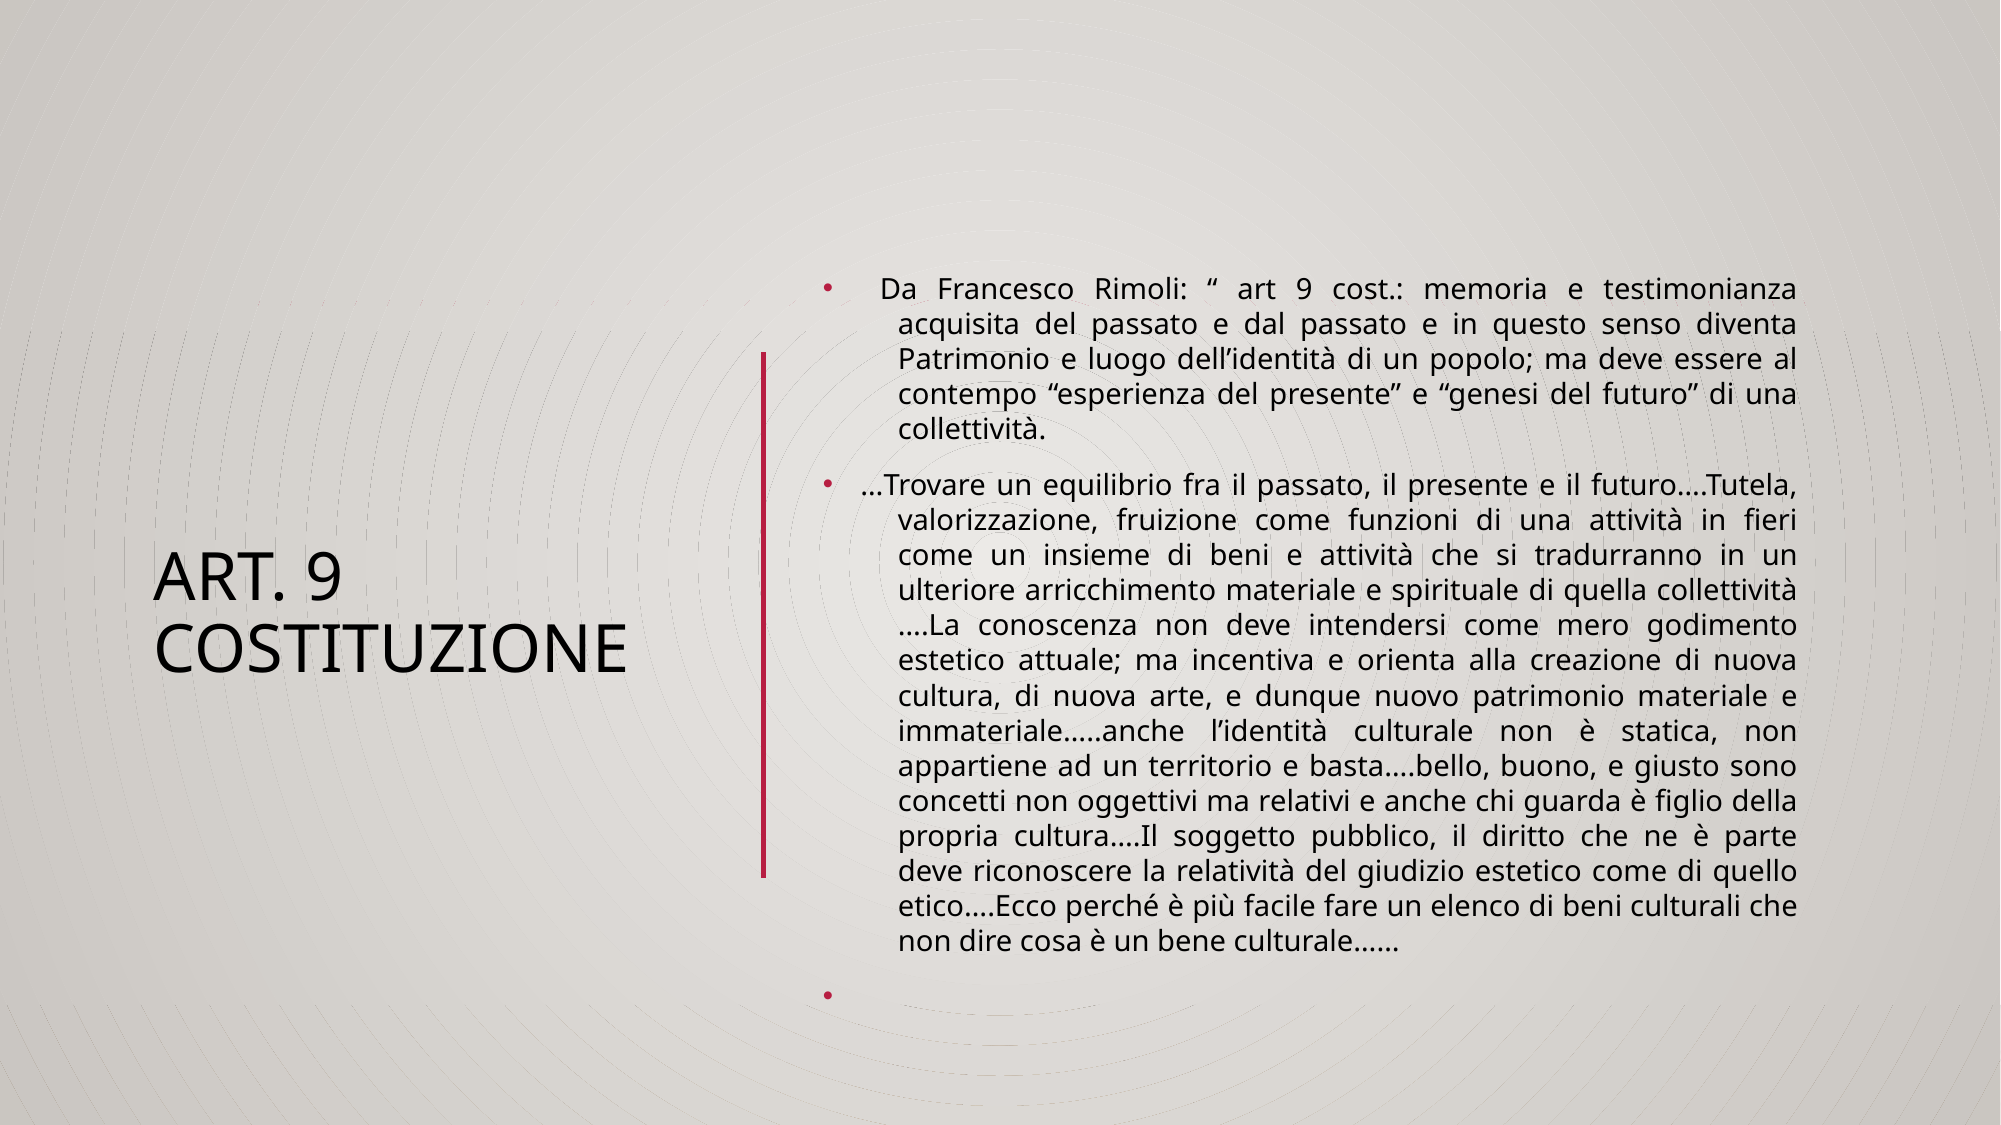

# Art. 9 Costituzione
 Da Francesco Rimoli: “ art 9 cost.: memoria e testimonianza acquisita del passato e dal passato e in questo senso diventa Patrimonio e luogo dell’identità di un popolo; ma deve essere al contempo “esperienza del presente” e “genesi del futuro” di una collettività.
…Trovare un equilibrio fra il passato, il presente e il futuro….Tutela, valorizzazione, fruizione come funzioni di una attività in fieri come un insieme di beni e attività che si tradurranno in un ulteriore arricchimento materiale e spirituale di quella collettività ….La conoscenza non deve intendersi come mero godimento estetico attuale; ma incentiva e orienta alla creazione di nuova cultura, di nuova arte, e dunque nuovo patrimonio materiale e immateriale…..anche l’identità culturale non è statica, non appartiene ad un territorio e basta….bello, buono, e giusto sono concetti non oggettivi ma relativi e anche chi guarda è figlio della propria cultura….Il soggetto pubblico, il diritto che ne è parte deve riconoscere la relatività del giudizio estetico come di quello etico….Ecco perché è più facile fare un elenco di beni culturali che non dire cosa è un bene culturale……